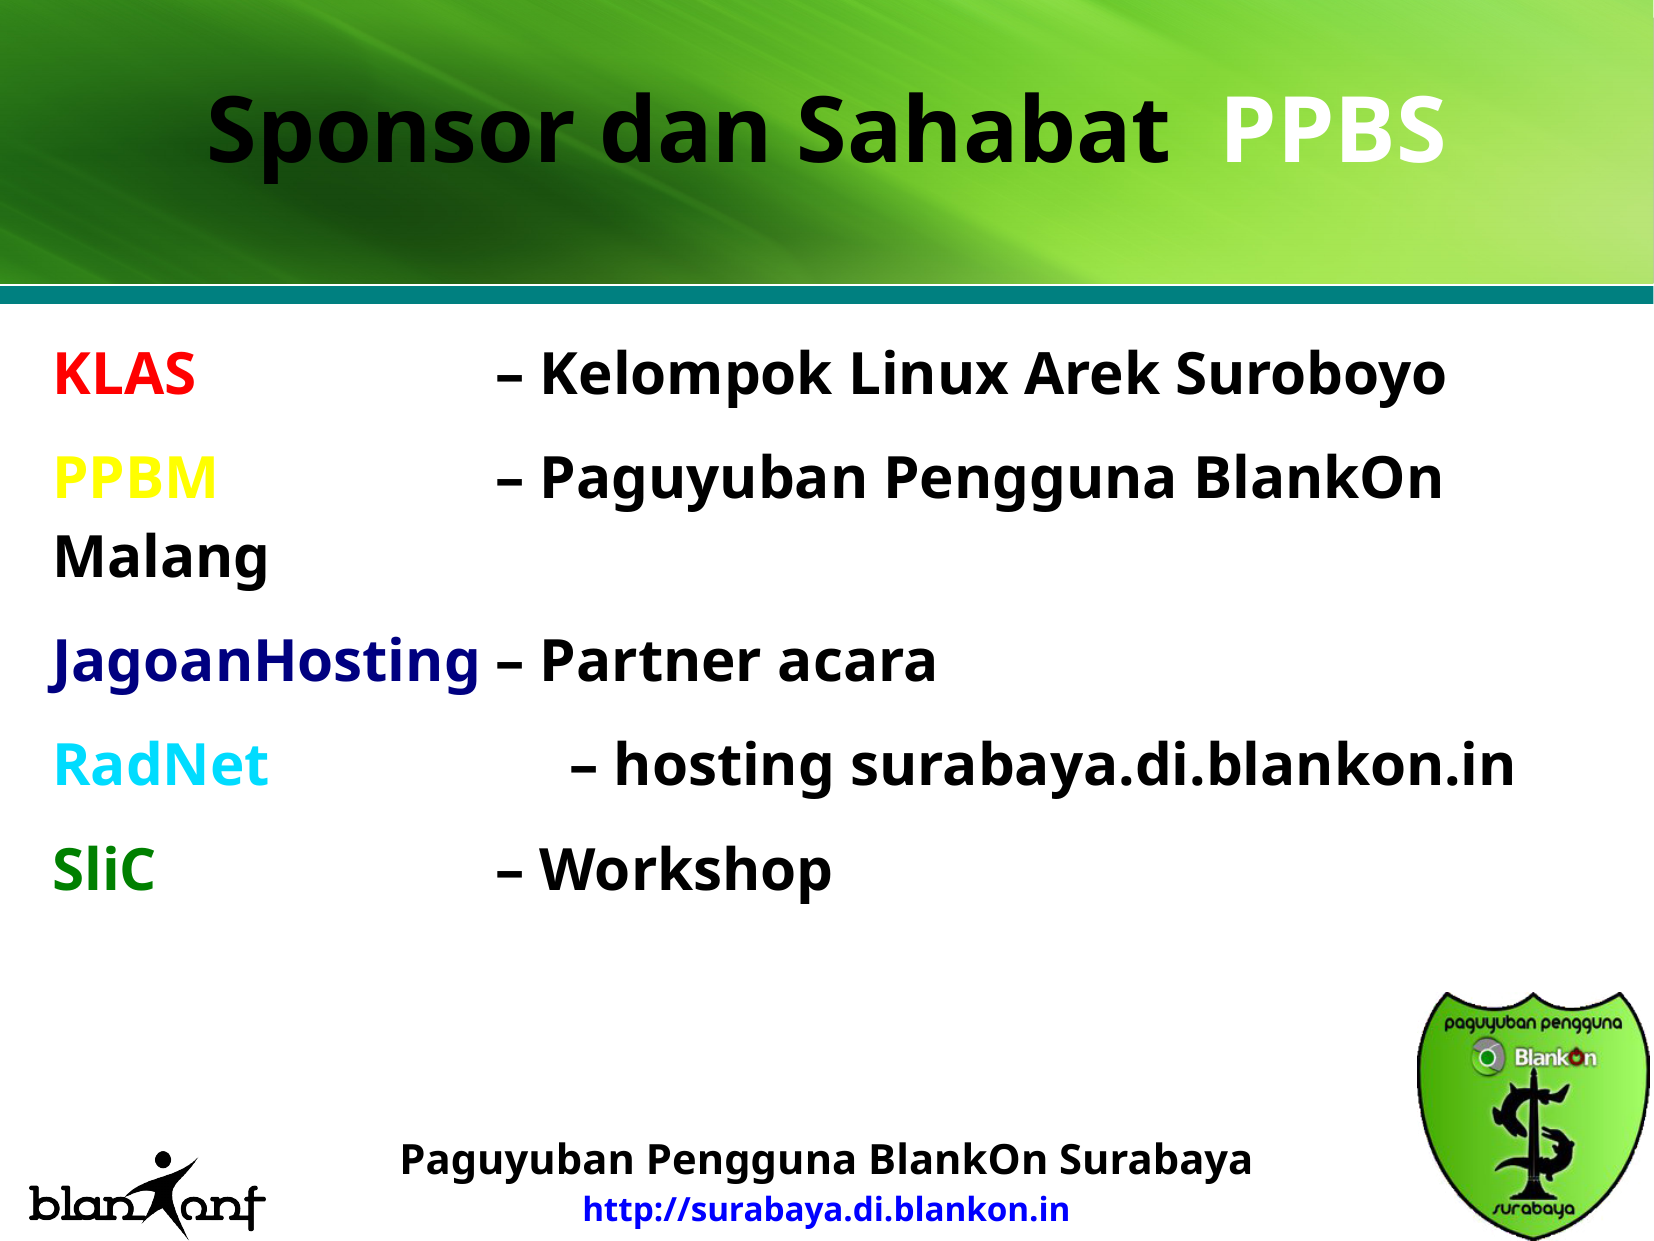

Sponsor dan Sahabat PPBS
Sahabat dan Sponsor PPBS
#
KLAS					– Kelompok Linux Arek Suroboyo
PPBM 				– Paguyuban Pengguna BlankOn Malang
JagoanHosting	– Partner acara
RadNet 				– hosting surabaya.di.blankon.in
SliC					– Workshop
Paguyuban Pengguna BlankOn Surabaya
http://surabaya.di.blankon.in